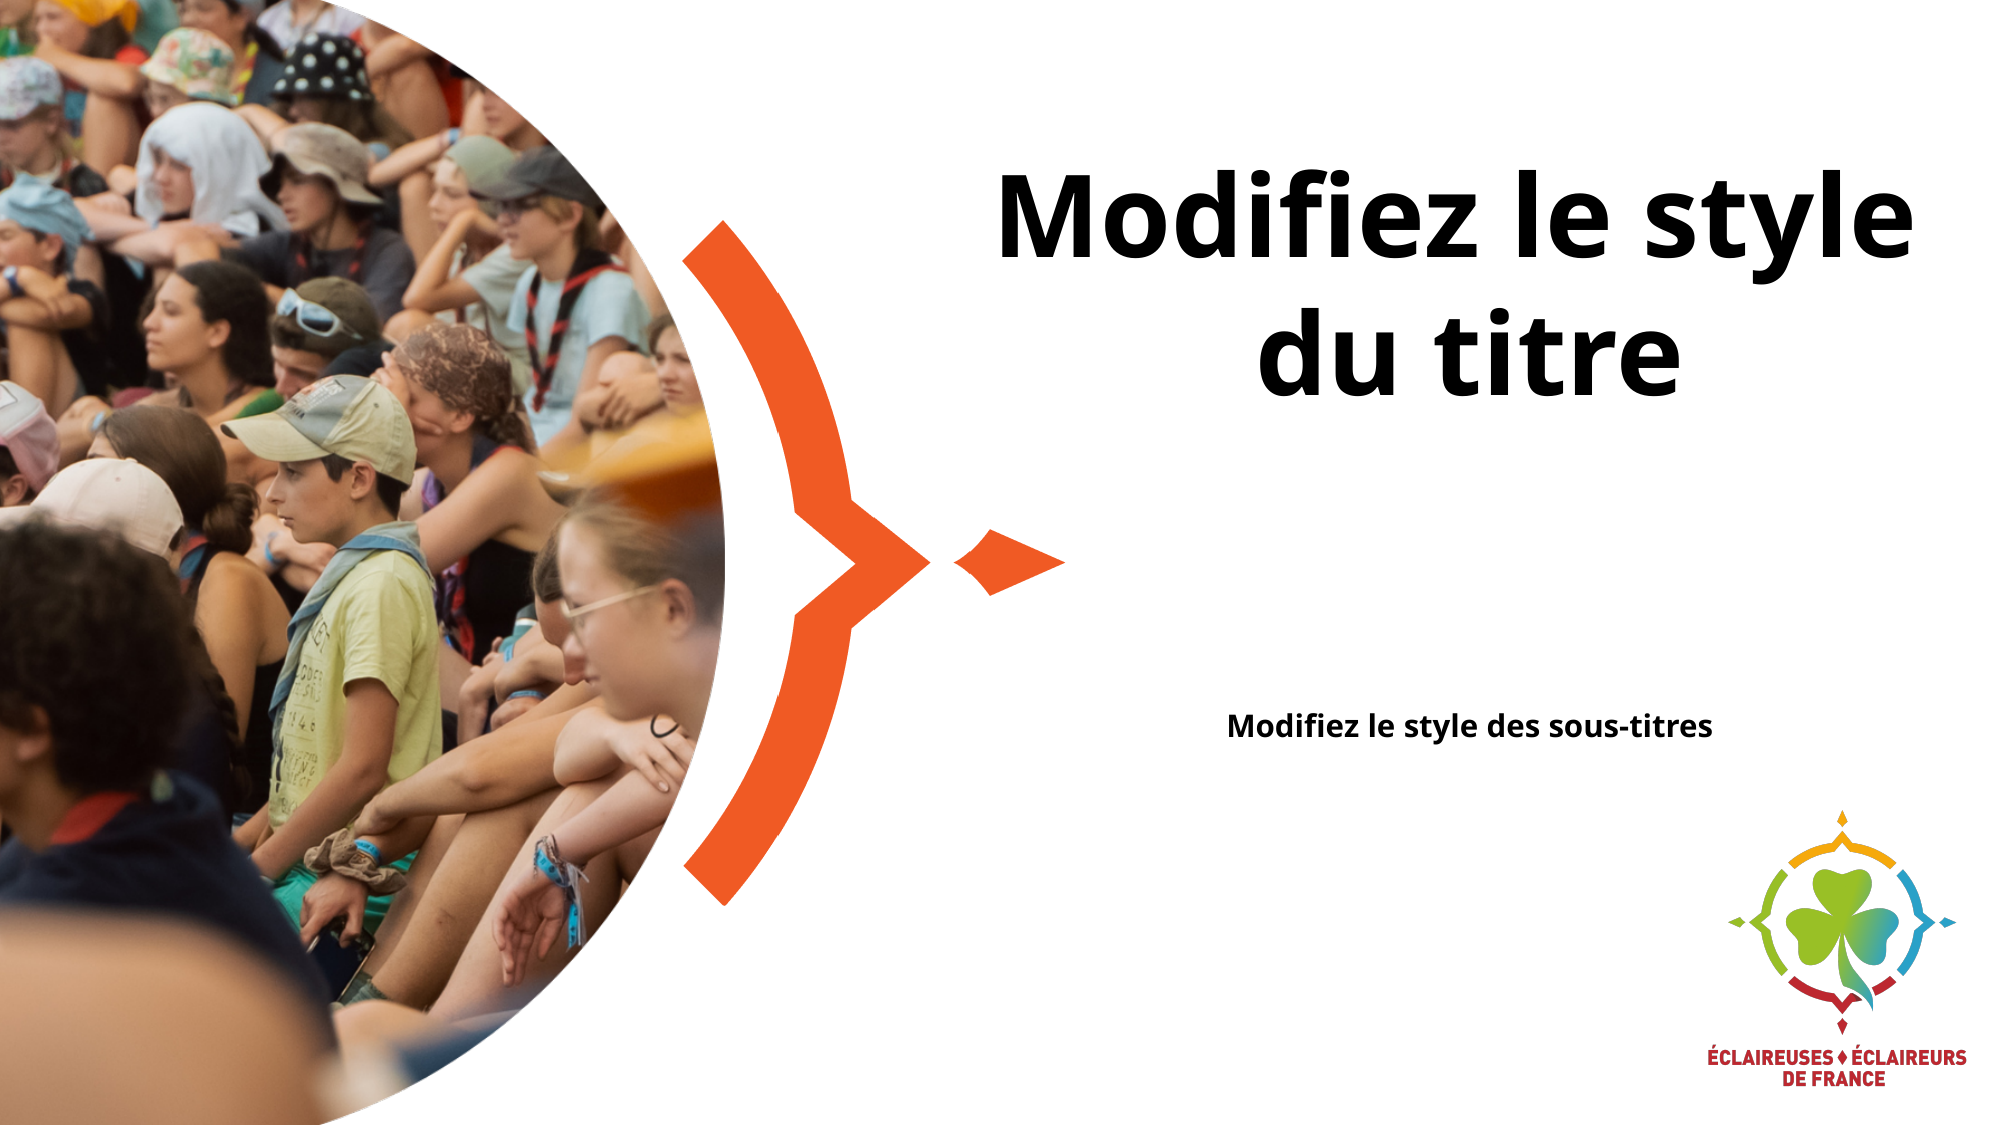

Modifiez le style
du titre
Modifiez le style des sous-titres